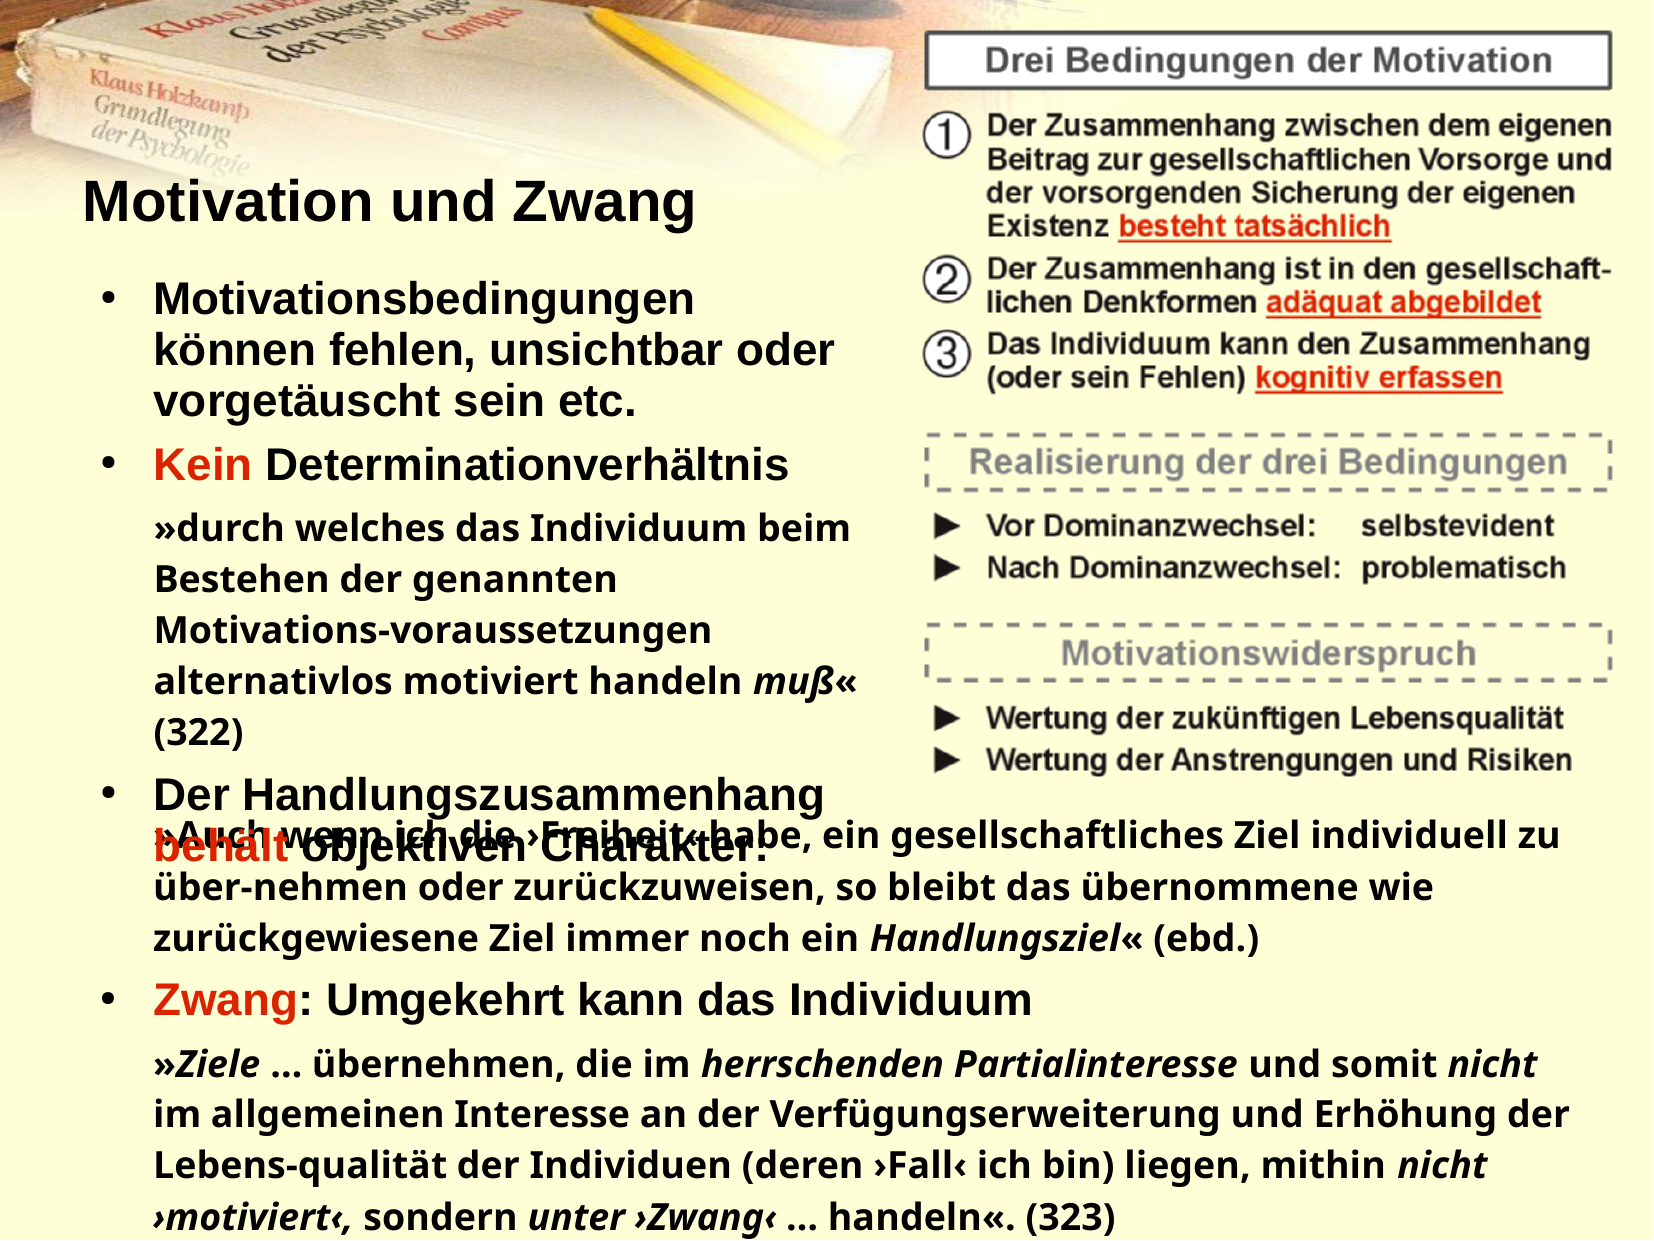

# Motivation und Zwang
Motivationsbedingungen können fehlen, unsichtbar oder vorgetäuscht sein etc.
Kein Determinationverhältnis
»durch welches das Individuum beim Bestehen der genannten Motivations-voraussetzungen alternativlos motiviert handeln muß« (322)
Der Handlungszusammenhang behält objektiven Charakter:
»Auch wenn ich die ›Freiheit‹ habe, ein gesellschaftliches Ziel individuell zu über-nehmen oder zurückzuweisen, so bleibt das übernommene wie zurückgewiesene Ziel immer noch ein Handlungsziel« (ebd.)
Zwang: Umgekehrt kann das Individuum
»Ziele … übernehmen, die im herrschenden Partialinteresse und somit nicht im allgemeinen Interesse an der Verfügungserweiterung und Erhöhung der Lebens-qualität der Individuen (deren ›Fall‹ ich bin) liegen, mithin nicht ›motiviert‹, sondern unter ›Zwang‹ … handeln«. (323)